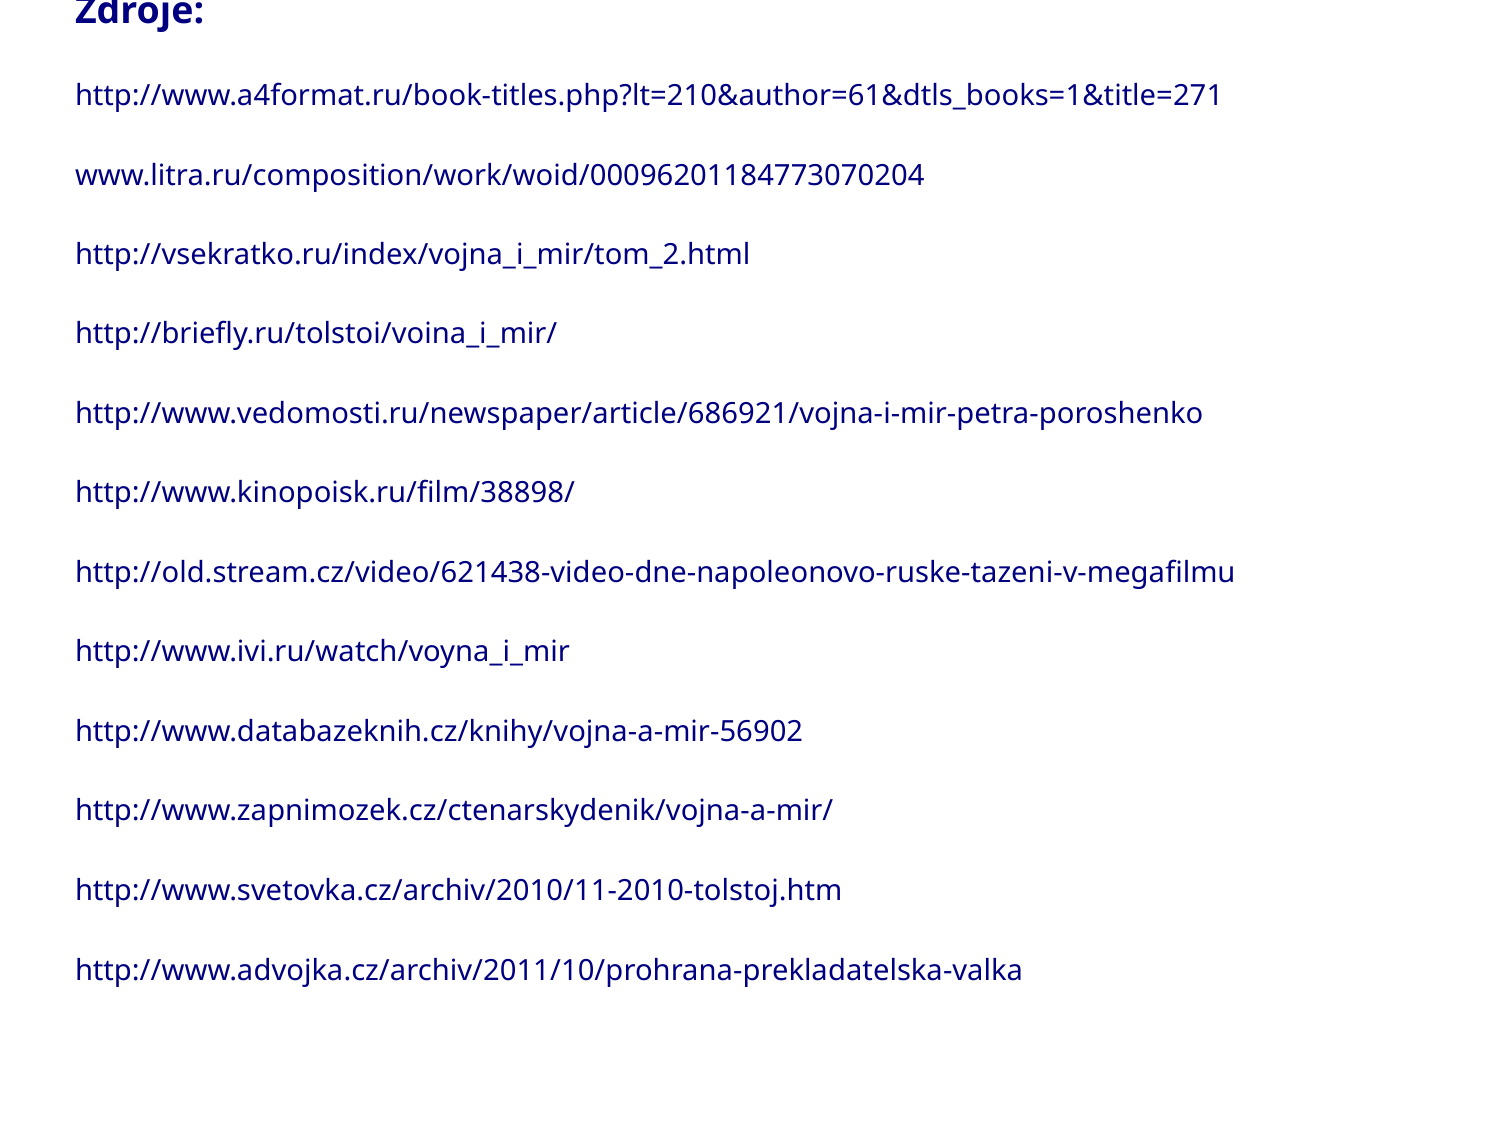

# Zdroje: http://www.a4format.ru/book-titles.php?lt=210&author=61&dtls_books=1&title=271 www.litra.ru/composition/work/woid/00096201184773070204 http://vsekratko.ru/index/vojna_i_mir/tom_2.html http://briefly.ru/tolstoi/voina_i_mir/ http://www.vedomosti.ru/newspaper/article/686921/vojna-i-mir-petra-poroshenko http://www.kinopoisk.ru/film/38898/ http://old.stream.cz/video/621438-video-dne-napoleonovo-ruske-tazeni-v-megafilmu http://www.ivi.ru/watch/voyna_i_mir http://www.databazeknih.cz/knihy/vojna-a-mir-56902 http://www.zapnimozek.cz/ctenarskydenik/vojna-a-mir/ http://www.svetovka.cz/archiv/2010/11-2010-tolstoj.htm http://www.advojka.cz/archiv/2011/10/prohrana-prekladatelska-valka